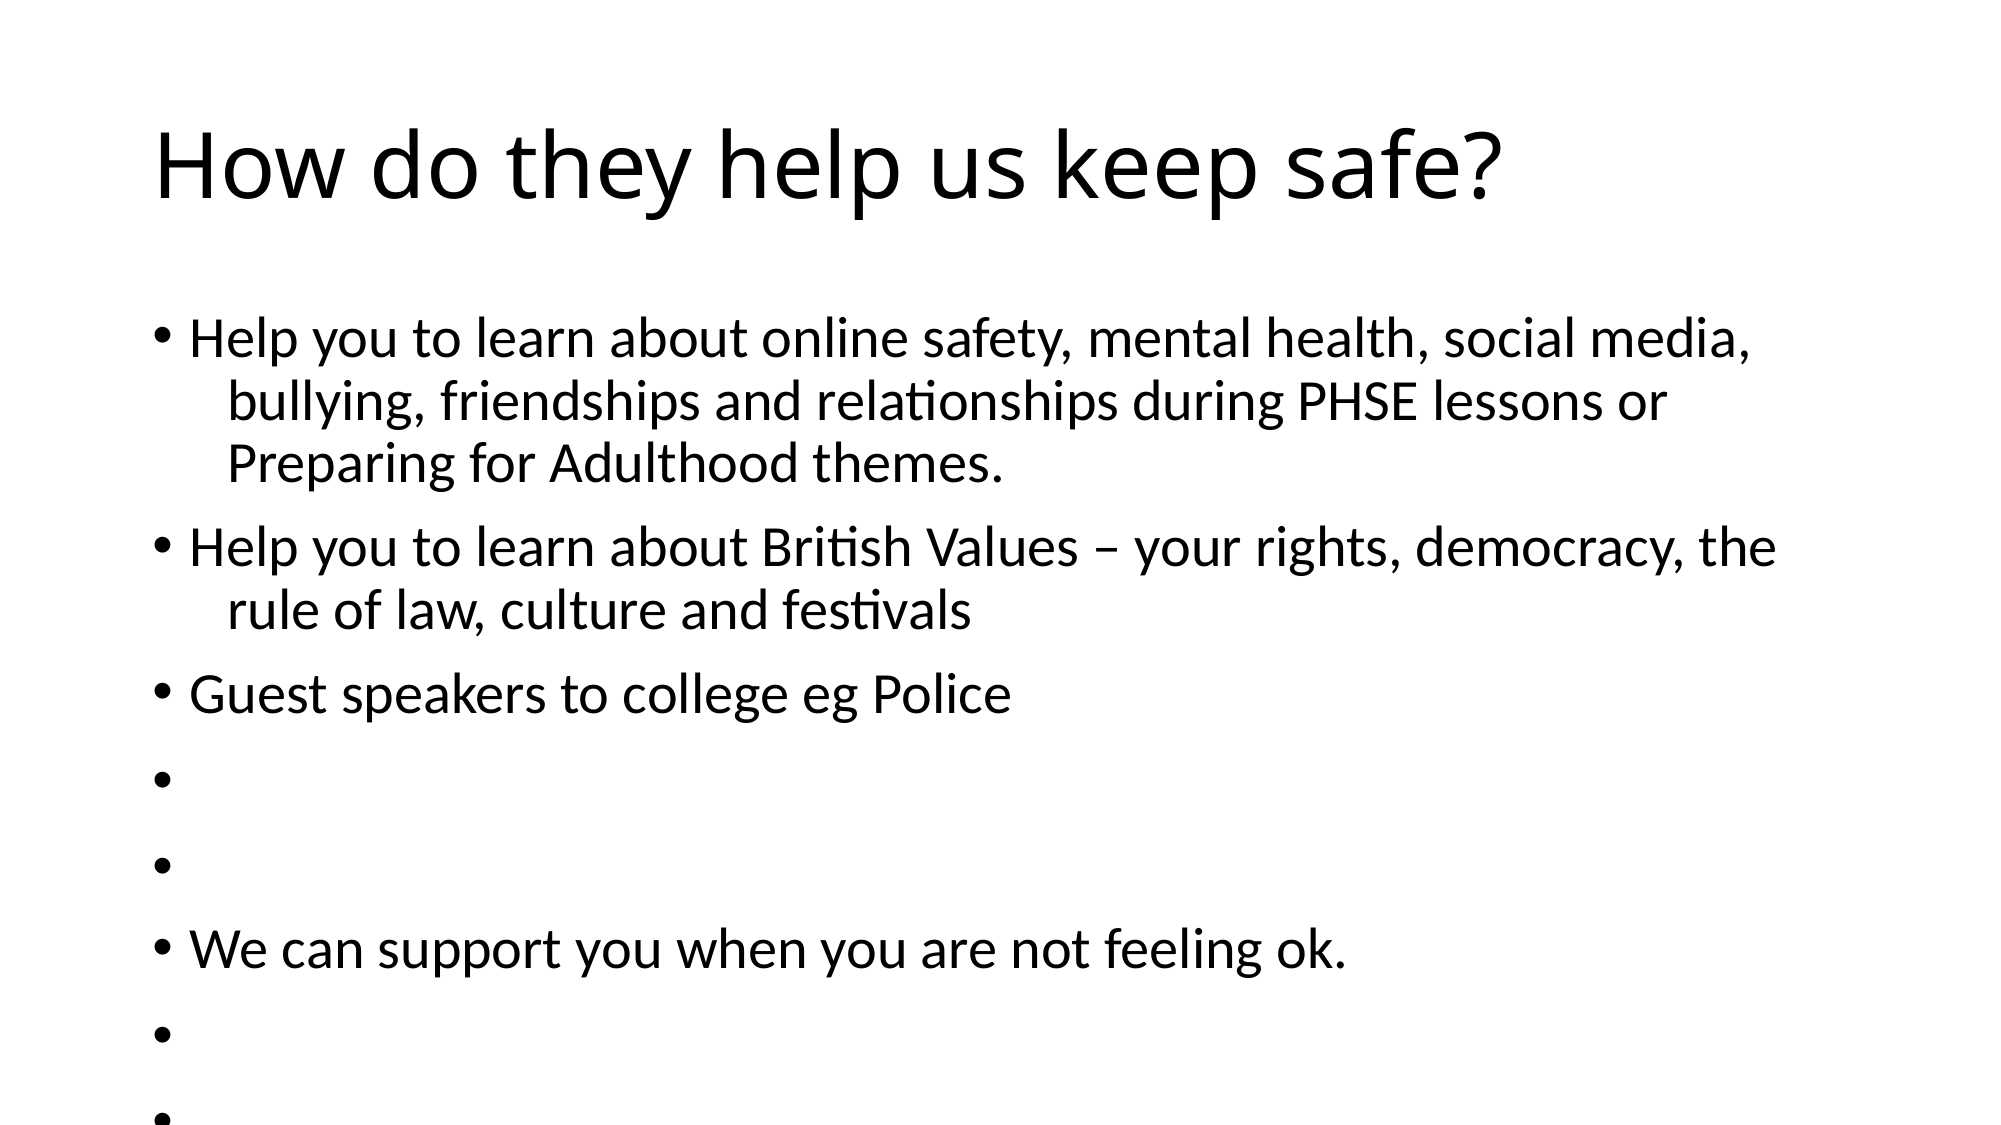

# How do they help us keep safe?
Help you to learn about online safety, mental health, social media, bullying, friendships and relationships during PHSE lessons or Preparing for Adulthood themes.
Help you to learn about British Values – your rights, democracy, the rule of law, culture and festivals
Guest speakers to college eg Police
We can support you when you are not feeling ok.